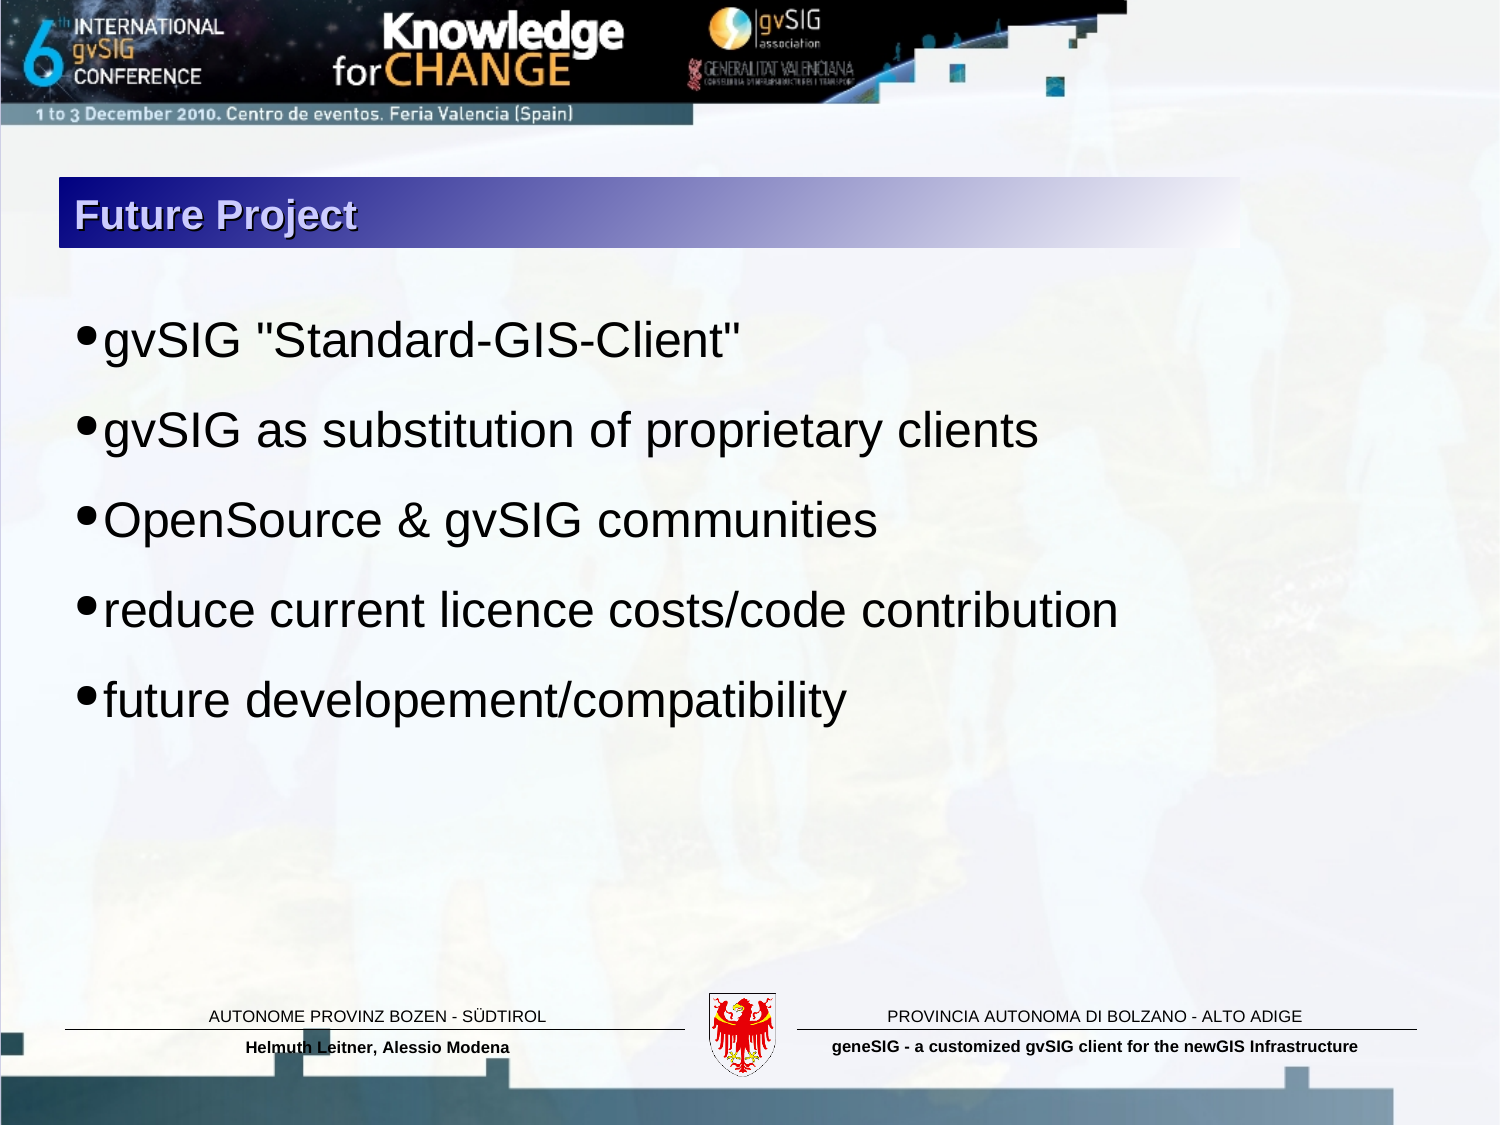

Future Project
gvSIG "Standard-GIS-Client"
gvSIG as substitution of proprietary clients
OpenSource & gvSIG communities
reduce current licence costs/code contribution
future developement/compatibility